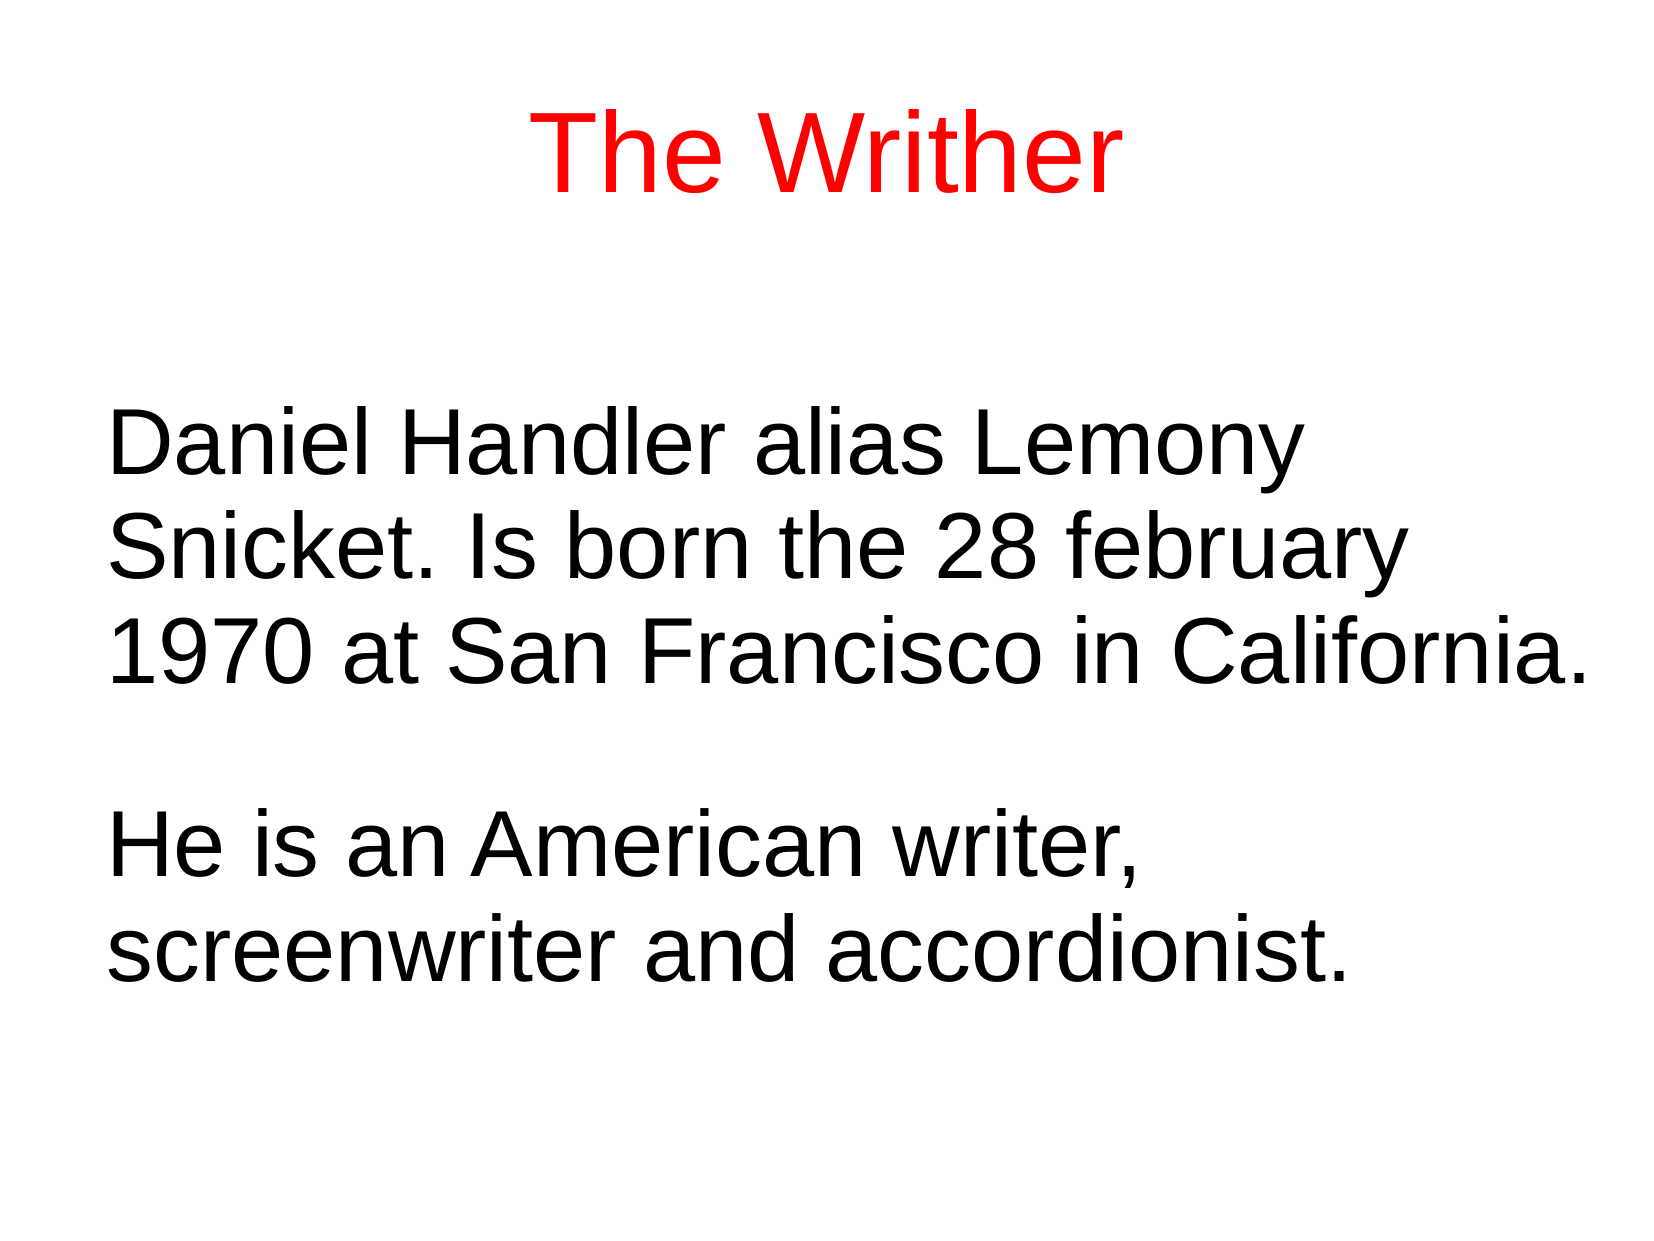

# The Writher
Daniel Handler alias Lemony Snicket. Is born the 28 february 1970 at San Francisco in California.
He is an American writer, screenwriter and accordionist.